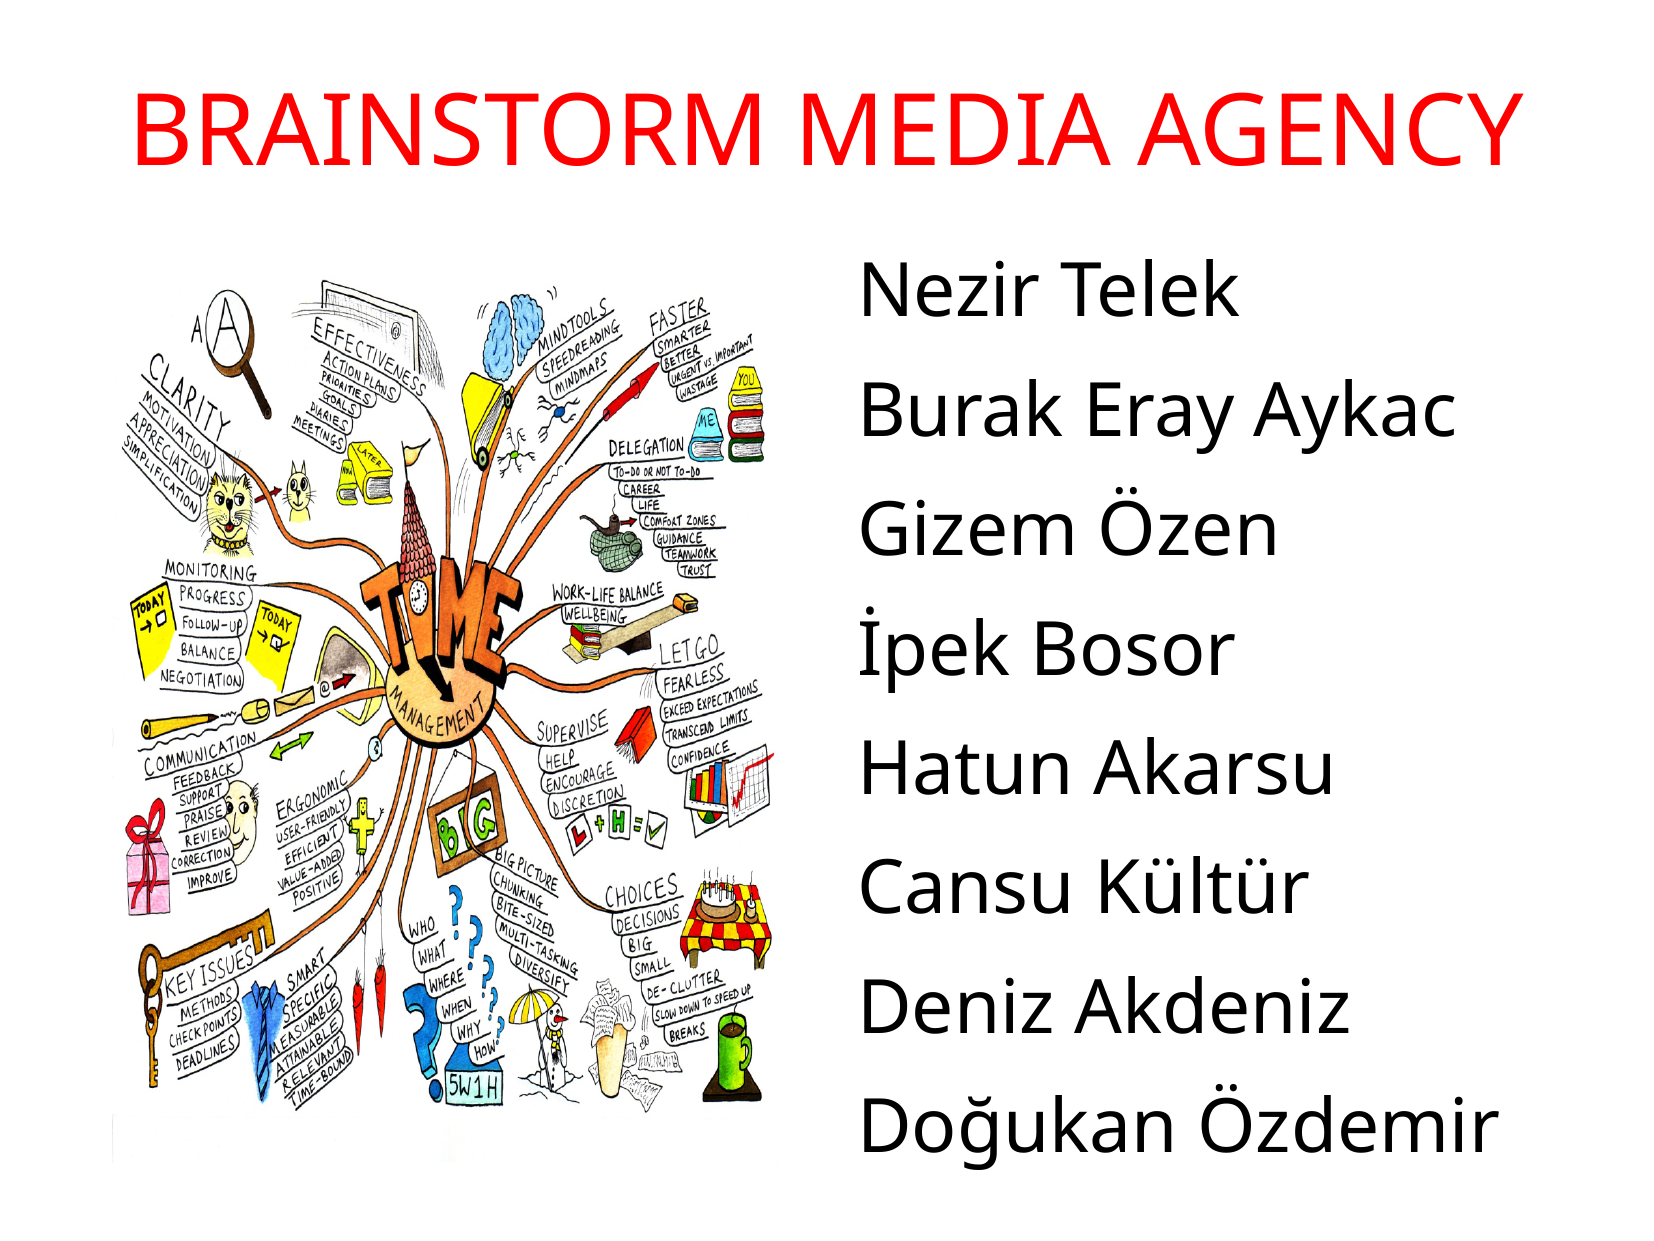

BRAINSTORM MEDIA AGENCY
Nezir Telek
Burak Eray Aykac
Gizem Özen
İpek Bosor
Hatun Akarsu
Cansu Kültür
Deniz Akdeniz
Doğukan Özdemir